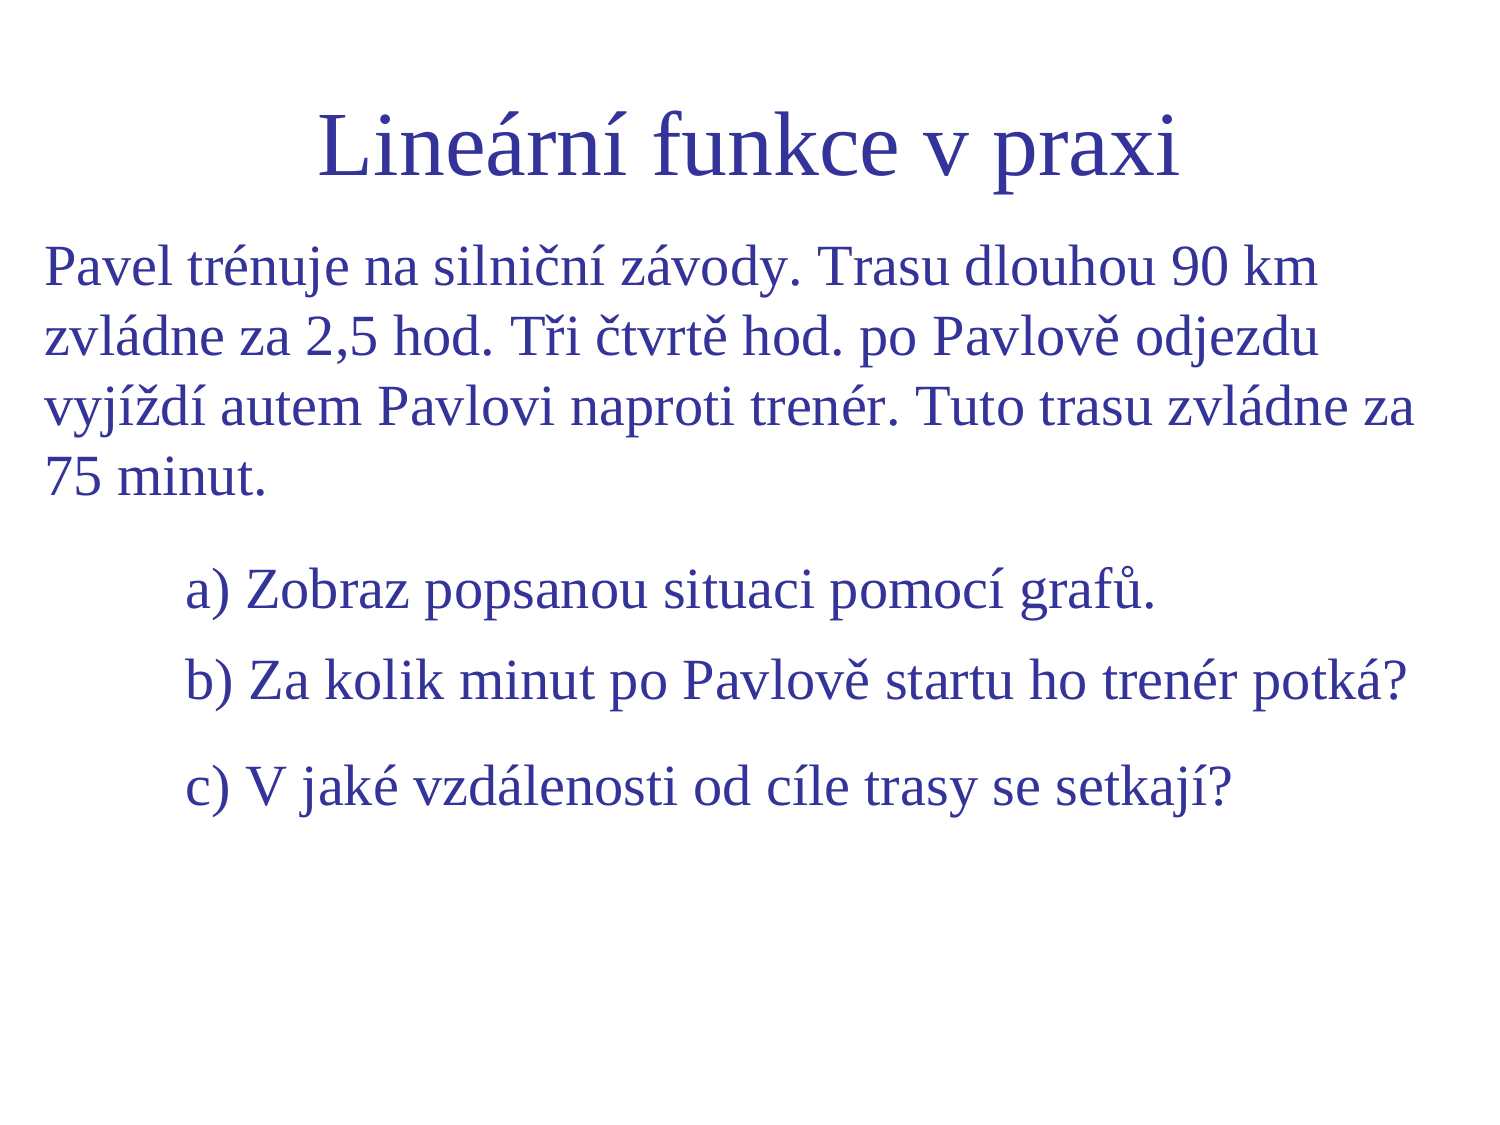

Lineární funkce v praxi
Pavel trénuje na silniční závody. Trasu dlouhou 90 km zvládne za 2,5 hod. Tři čtvrtě hod. po Pavlově odjezdu vyjíždí autem Pavlovi naproti trenér. Tuto trasu zvládne za 75 minut.
a) Zobraz popsanou situaci pomocí grafů.
b) Za kolik minut po Pavlově startu ho trenér potká?
c) V jaké vzdálenosti od cíle trasy se setkají?